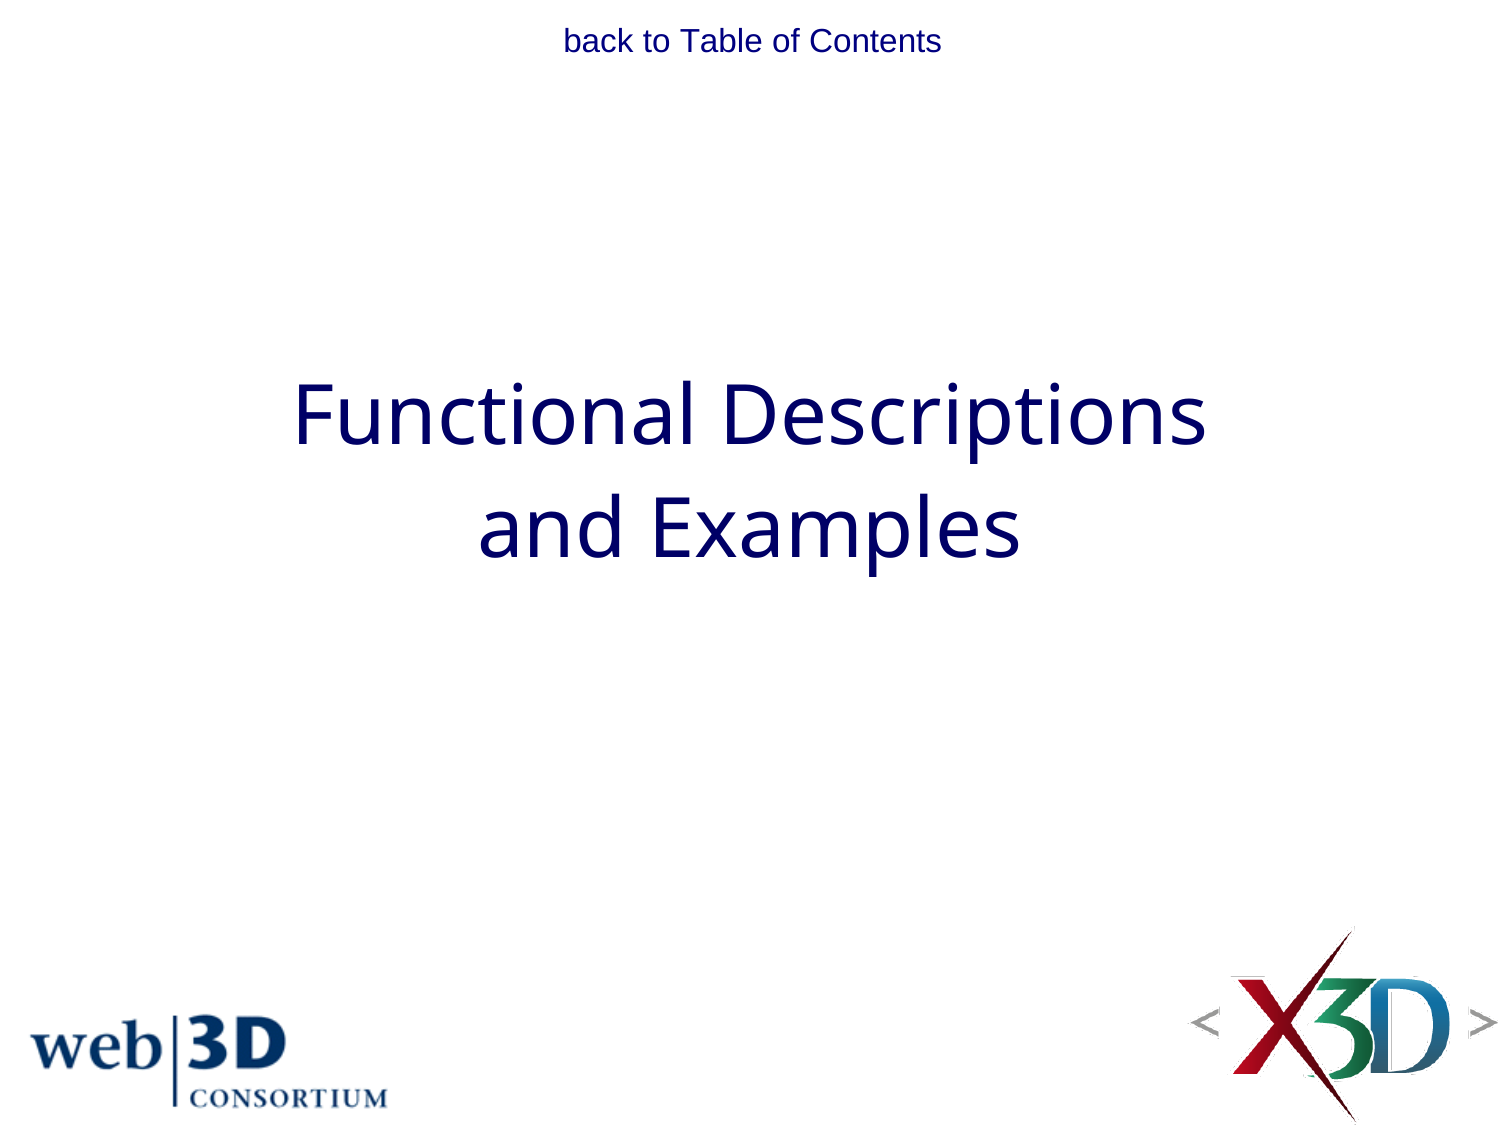

back to Table of Contents
# Functional Descriptions and Examples